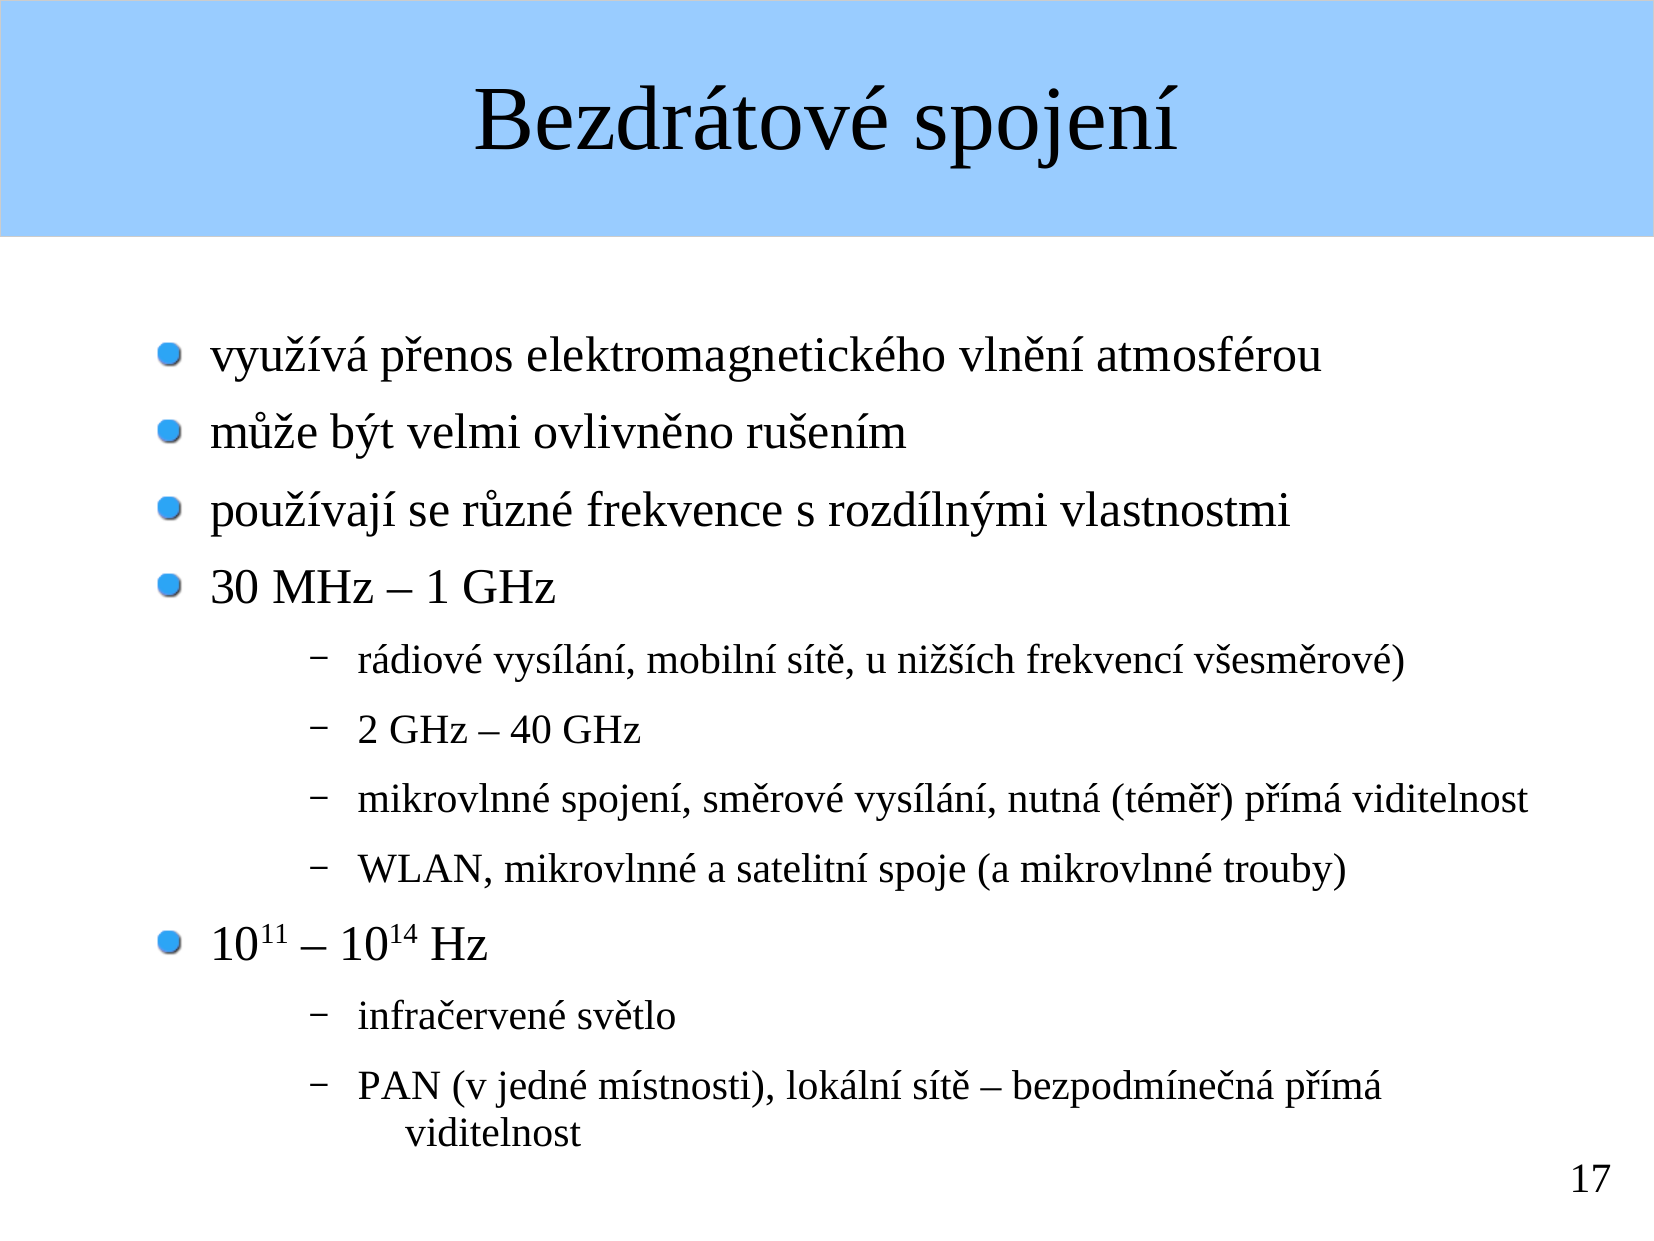

# Bezdrátové spojení
využívá přenos elektromagnetického vlnění atmosférou
může být velmi ovlivněno rušením
používají se různé frekvence s rozdílnými vlastnostmi
30 MHz – 1 GHz
rádiové vysílání, mobilní sítě, u nižších frekvencí všesměrové)
2 GHz – 40 GHz
mikrovlnné spojení, směrové vysílání, nutná (téměř) přímá viditelnost
WLAN, mikrovlnné a satelitní spoje (a mikrovlnné trouby)
1011 – 1014 Hz
infračervené světlo
PAN (v jedné místnosti), lokální sítě – bezpodmínečná přímá viditelnost